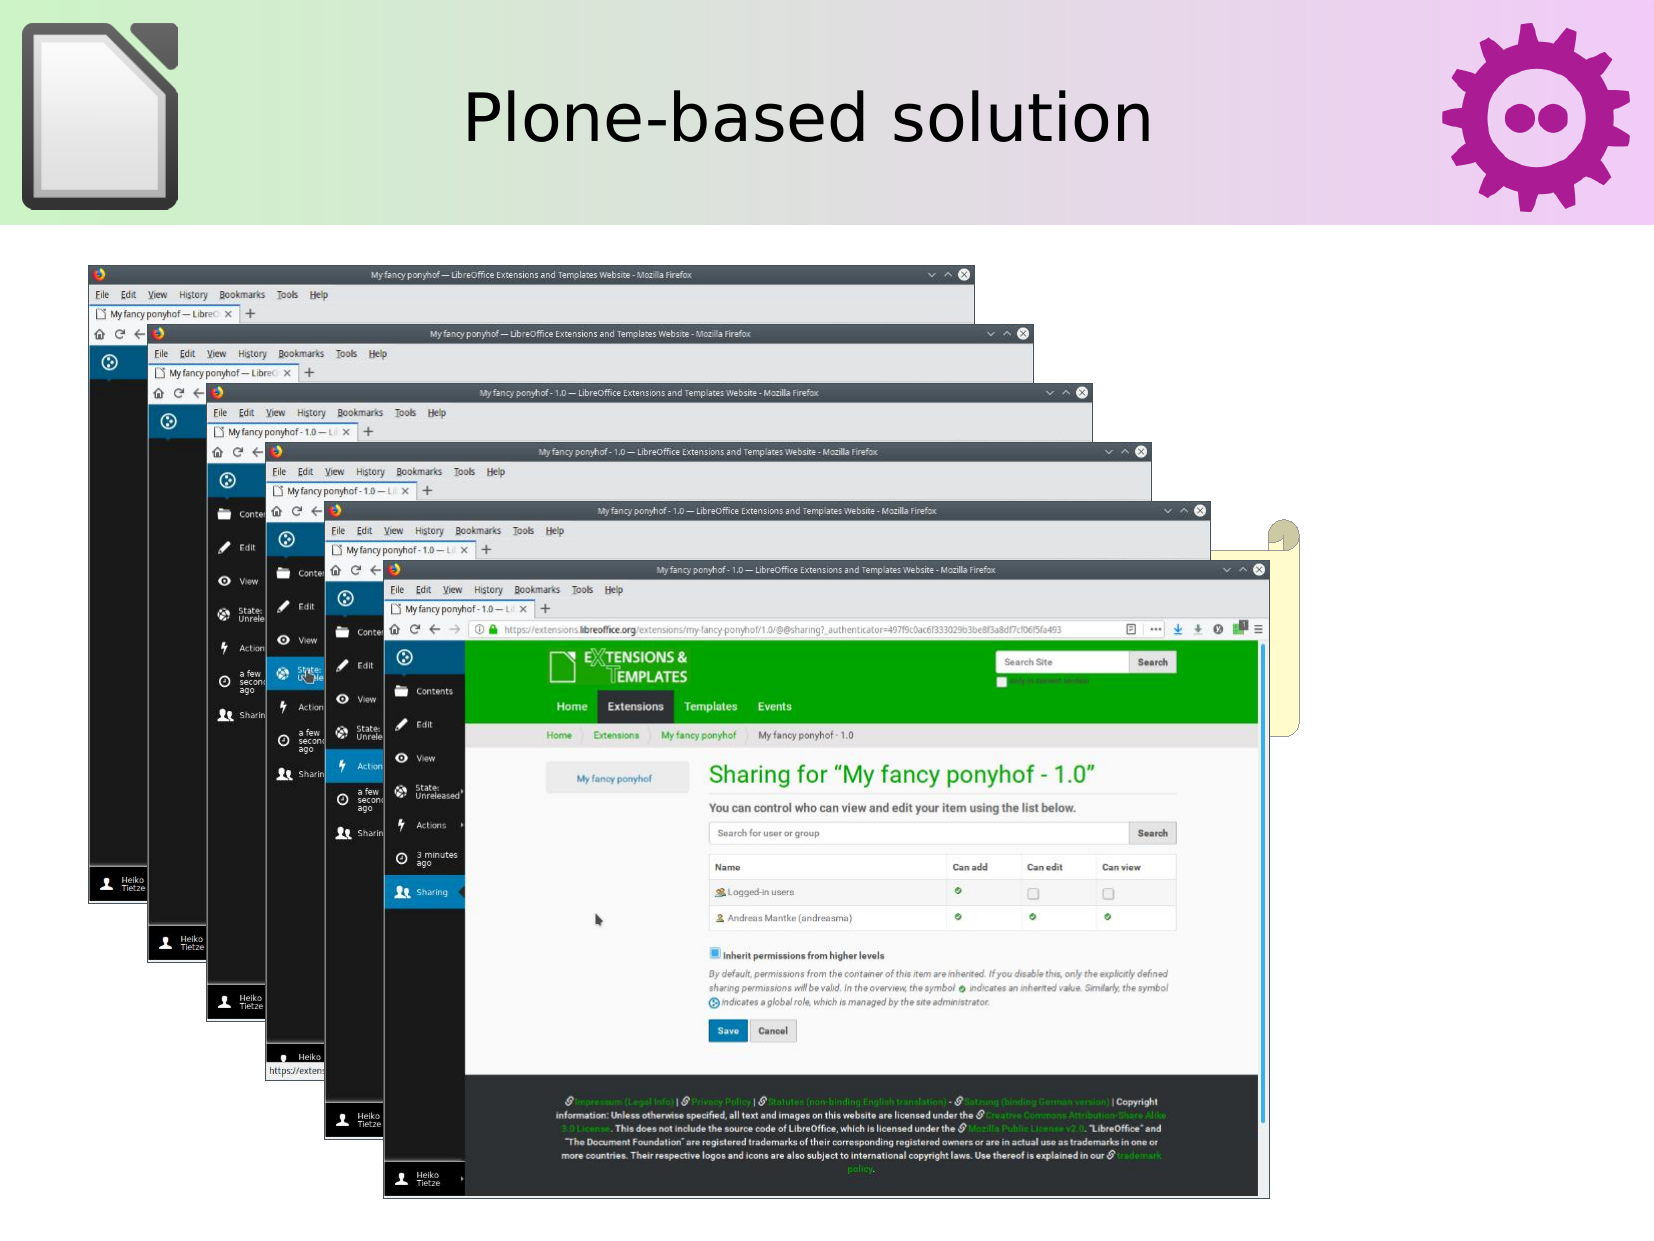

# Plone-based solution
Caused by uploading
a non-oxt file
Admin of the LibreOffice Extensions site:
The status of your LibreOffice extension
project changed